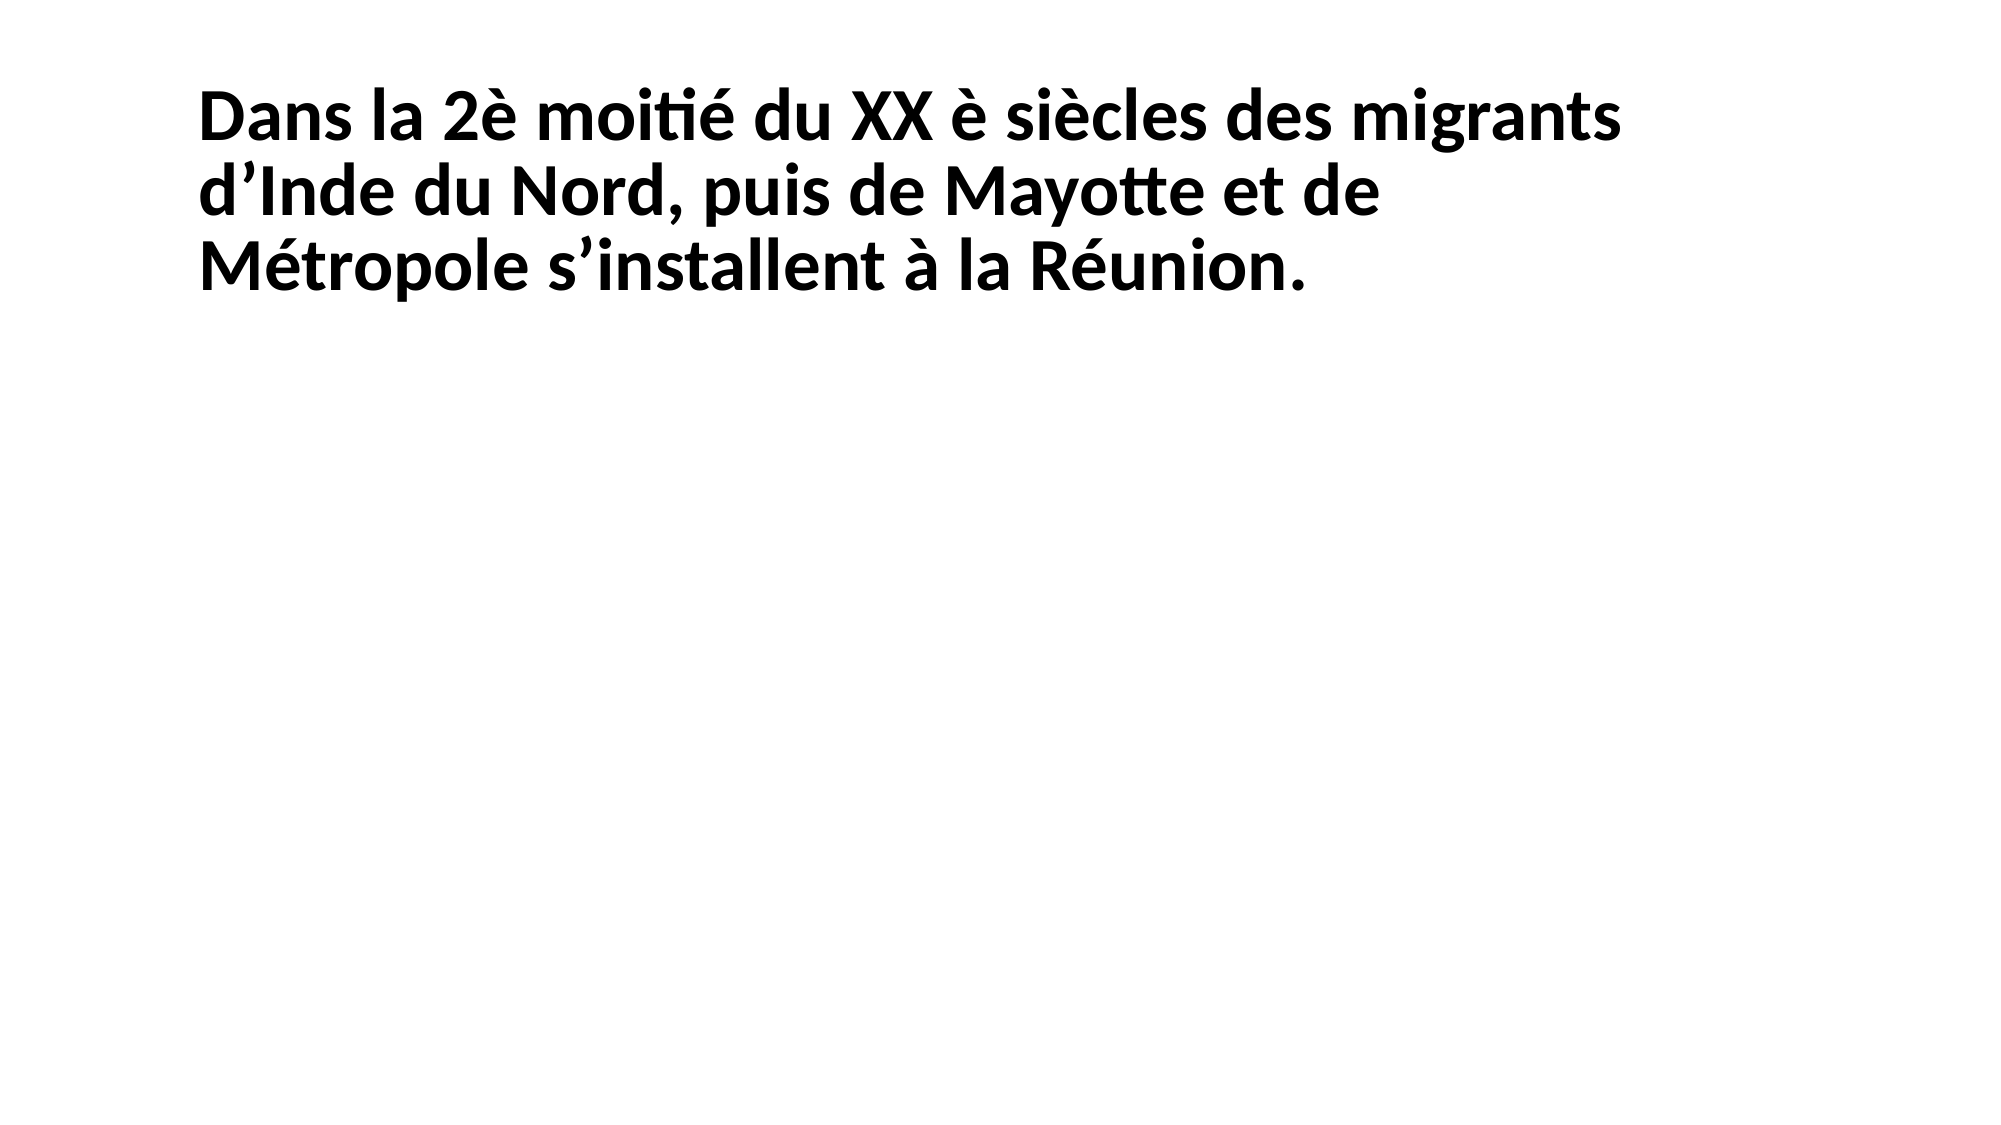

Dans la 2è moitié du XX è siècles des migrants d’Inde du Nord, puis de Mayotte et de Métropole s’installent à la Réunion.